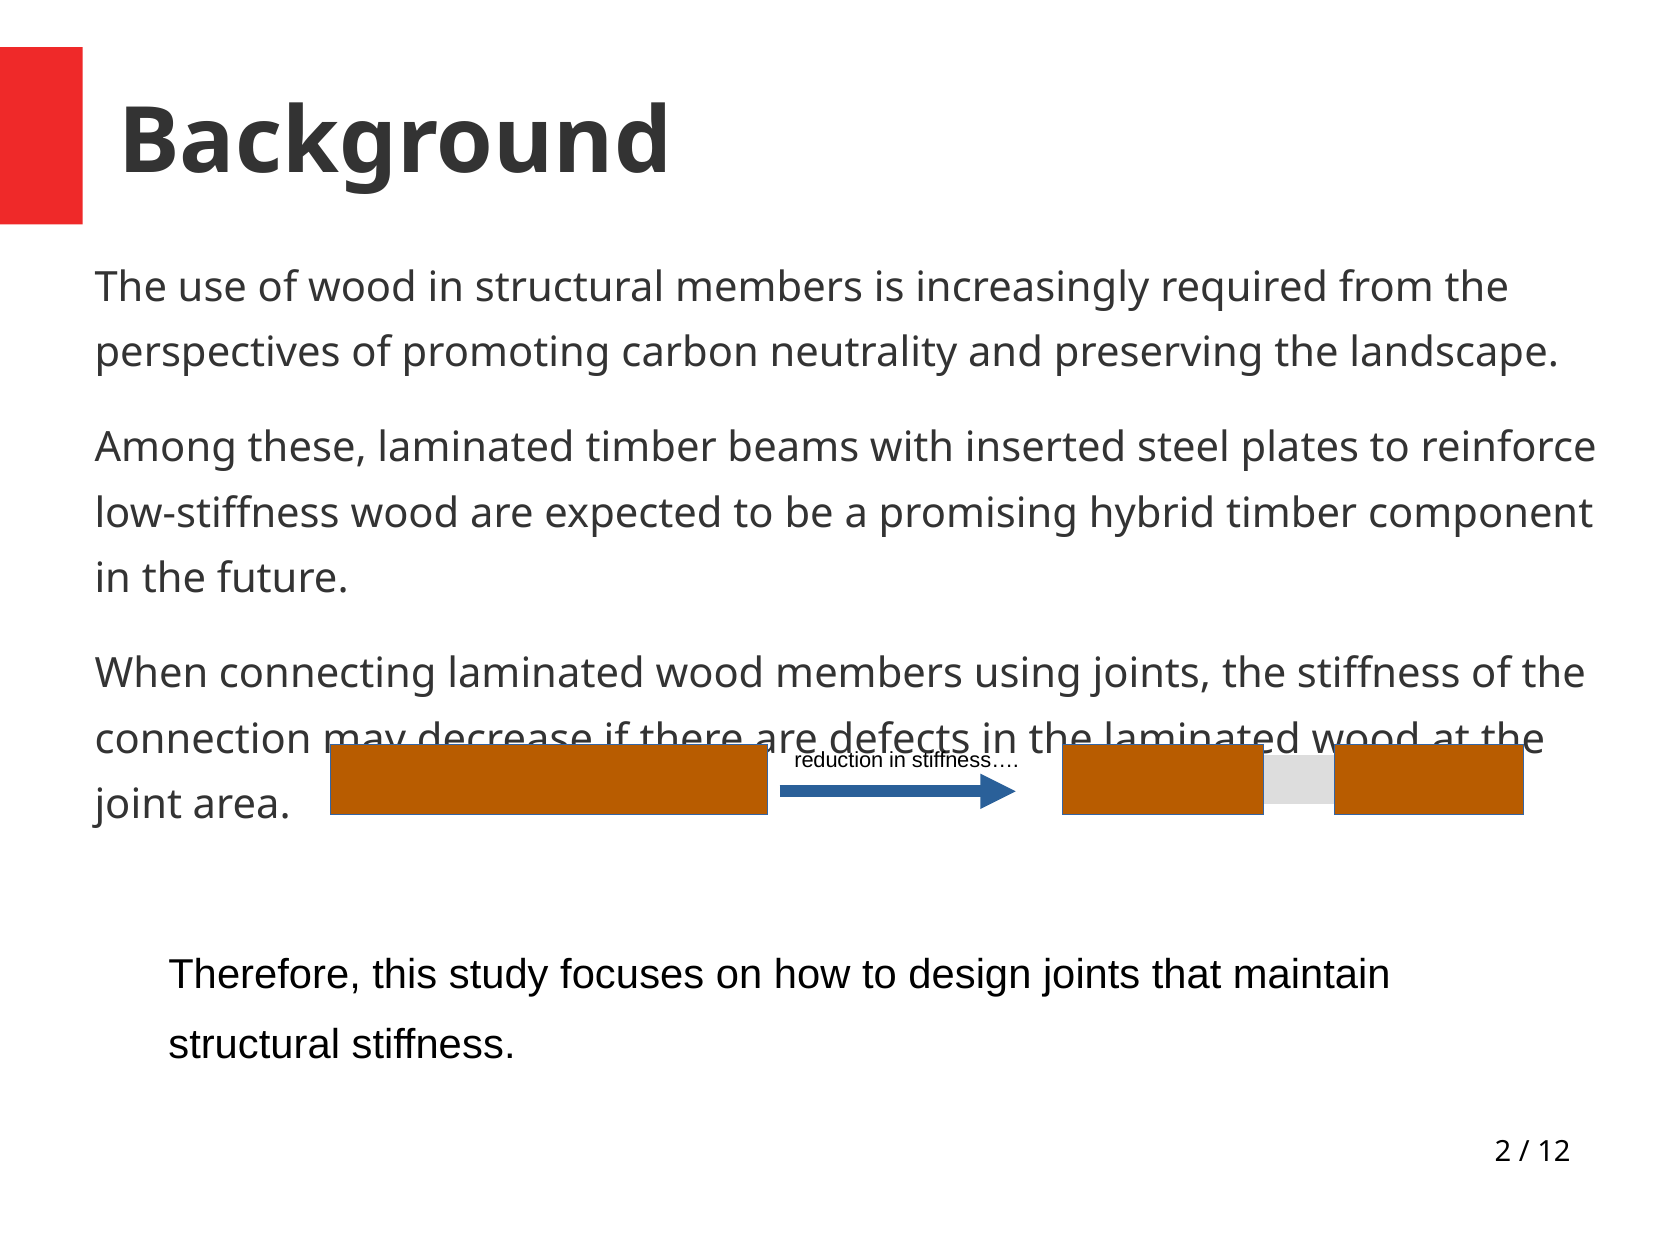

# Background
The use of wood in structural members is increasingly required from the perspectives of promoting carbon neutrality and preserving the landscape.
Among these, laminated timber beams with inserted steel plates to reinforce low-stiffness wood are expected to be a promising hybrid timber component in the future.
When connecting laminated wood members using joints, the stiffness of the connection may decrease if there are defects in the laminated wood at the joint area.
reduction in stiffness….
Therefore, this study focuses on how to design joints that maintain structural stiffness.
2